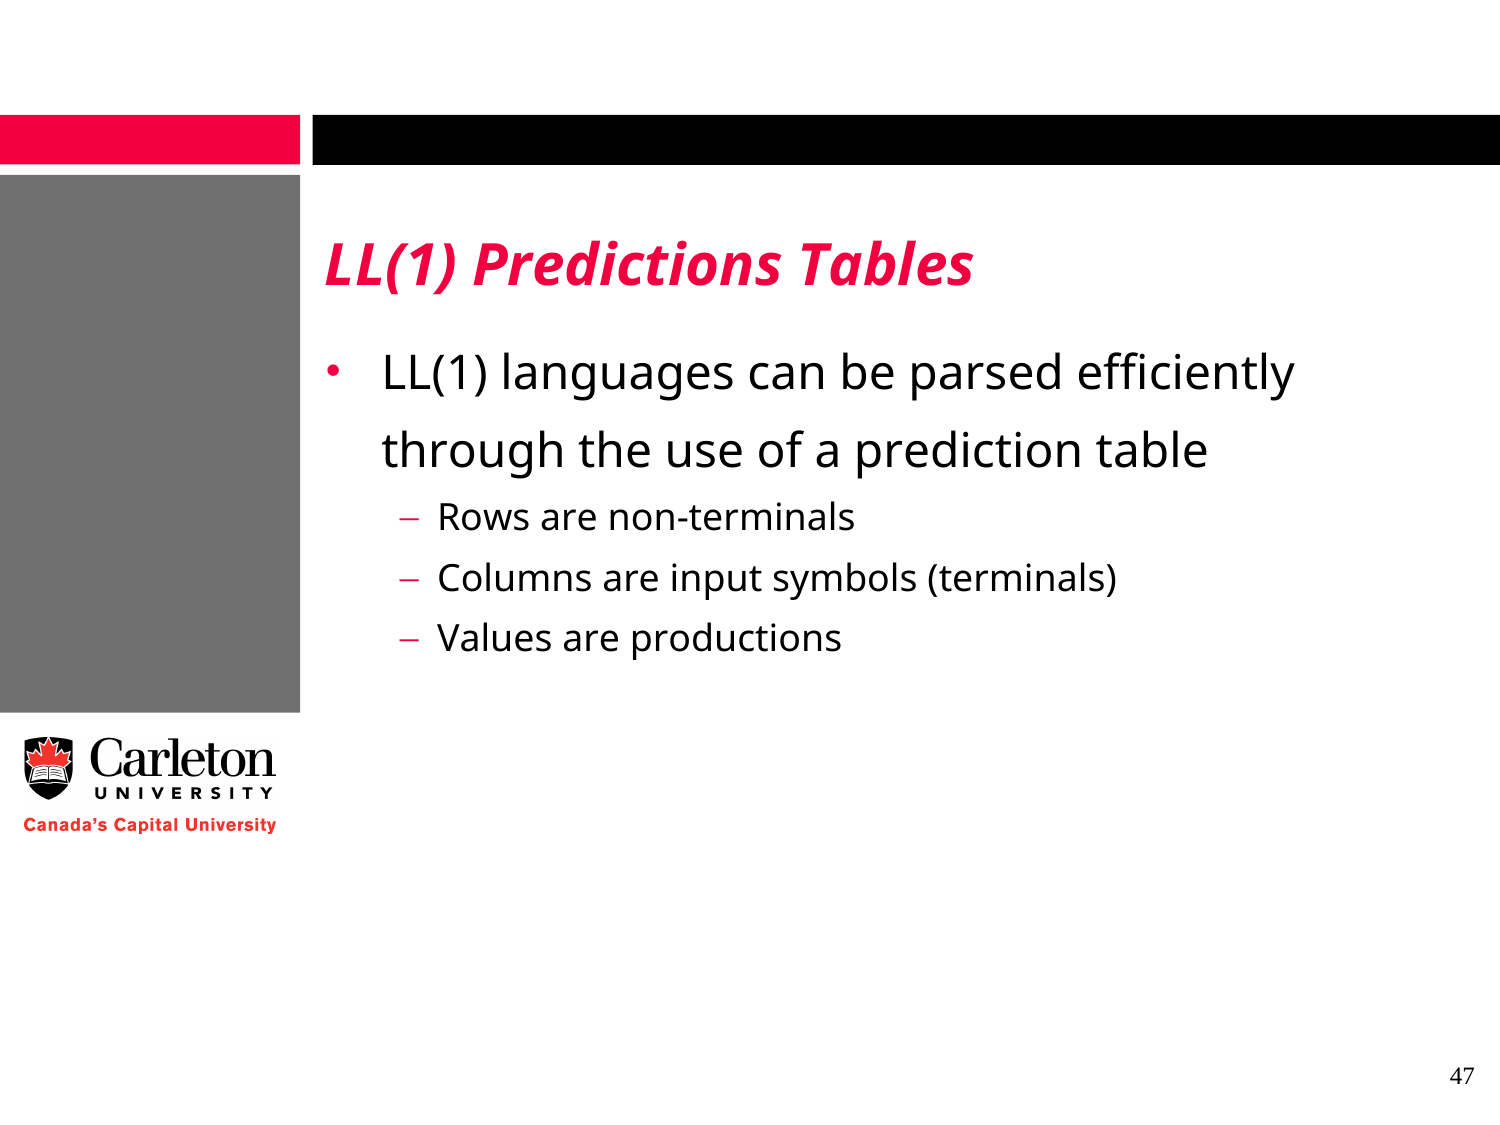

# LL(1) Predictions Tables
LL(1) languages can be parsed efficiently through the use of a prediction table
Rows are non-terminals
Columns are input symbols (terminals)
Values are productions
47